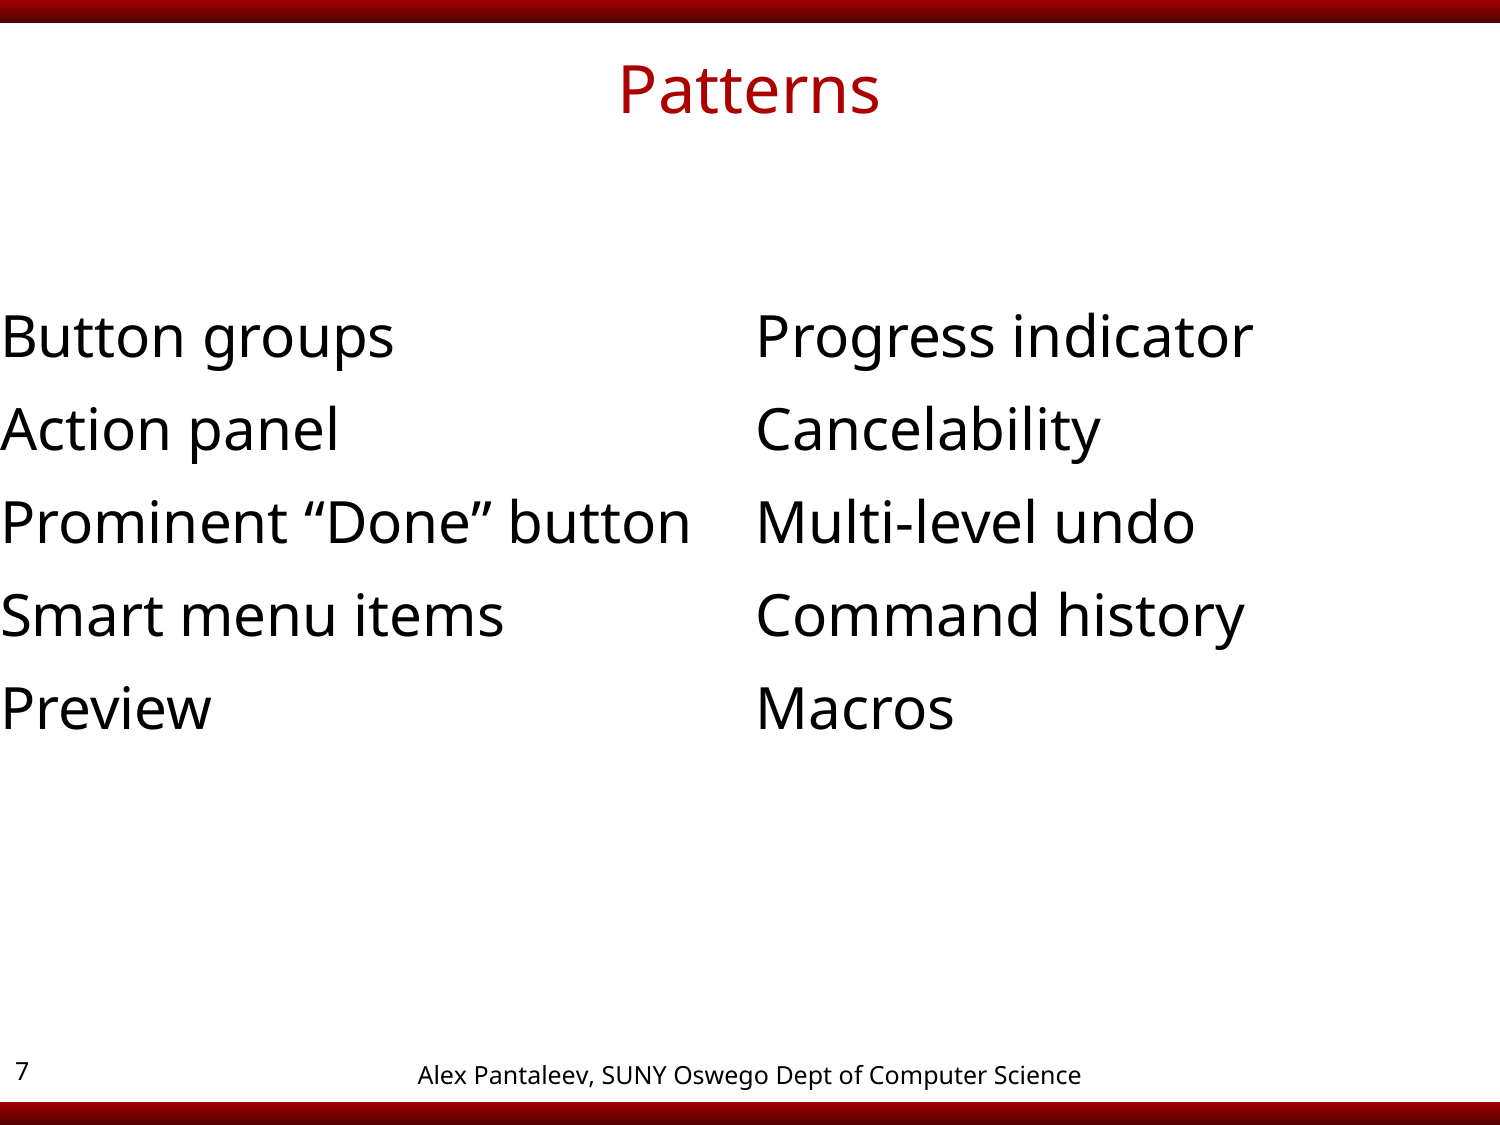

# Patterns
Button groups
Action panel
Prominent “Done” button
Smart menu items
Preview
Progress indicator
Cancelability
Multi-level undo
Command history
Macros
7